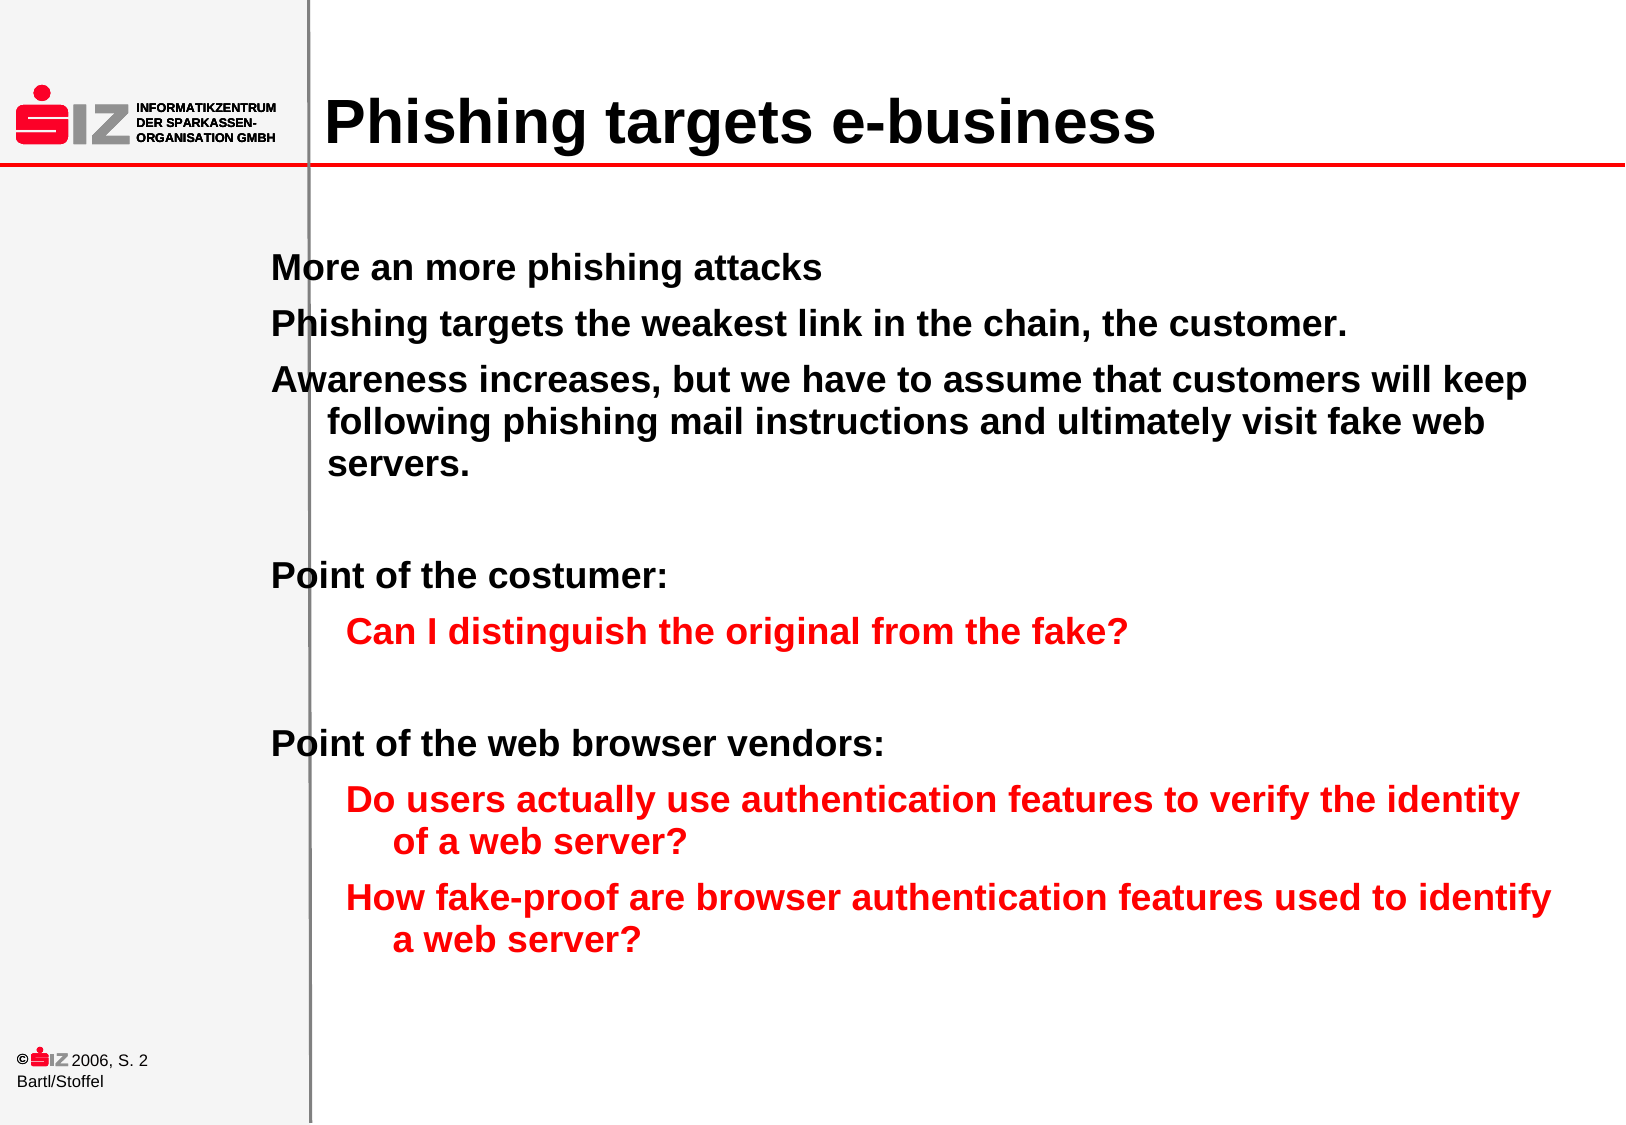

# Phishing targets e-business
More an more phishing attacks
Phishing targets the weakest link in the chain, the customer.
Awareness increases, but we have to assume that customers will keep following phishing mail instructions and ultimately visit fake web servers.
Point of the costumer:
Can I distinguish the original from the fake?
Point of the web browser vendors:
Do users actually use authentication features to verify the identity of a web server?
How fake-proof are browser authentication features used to identify a web server?